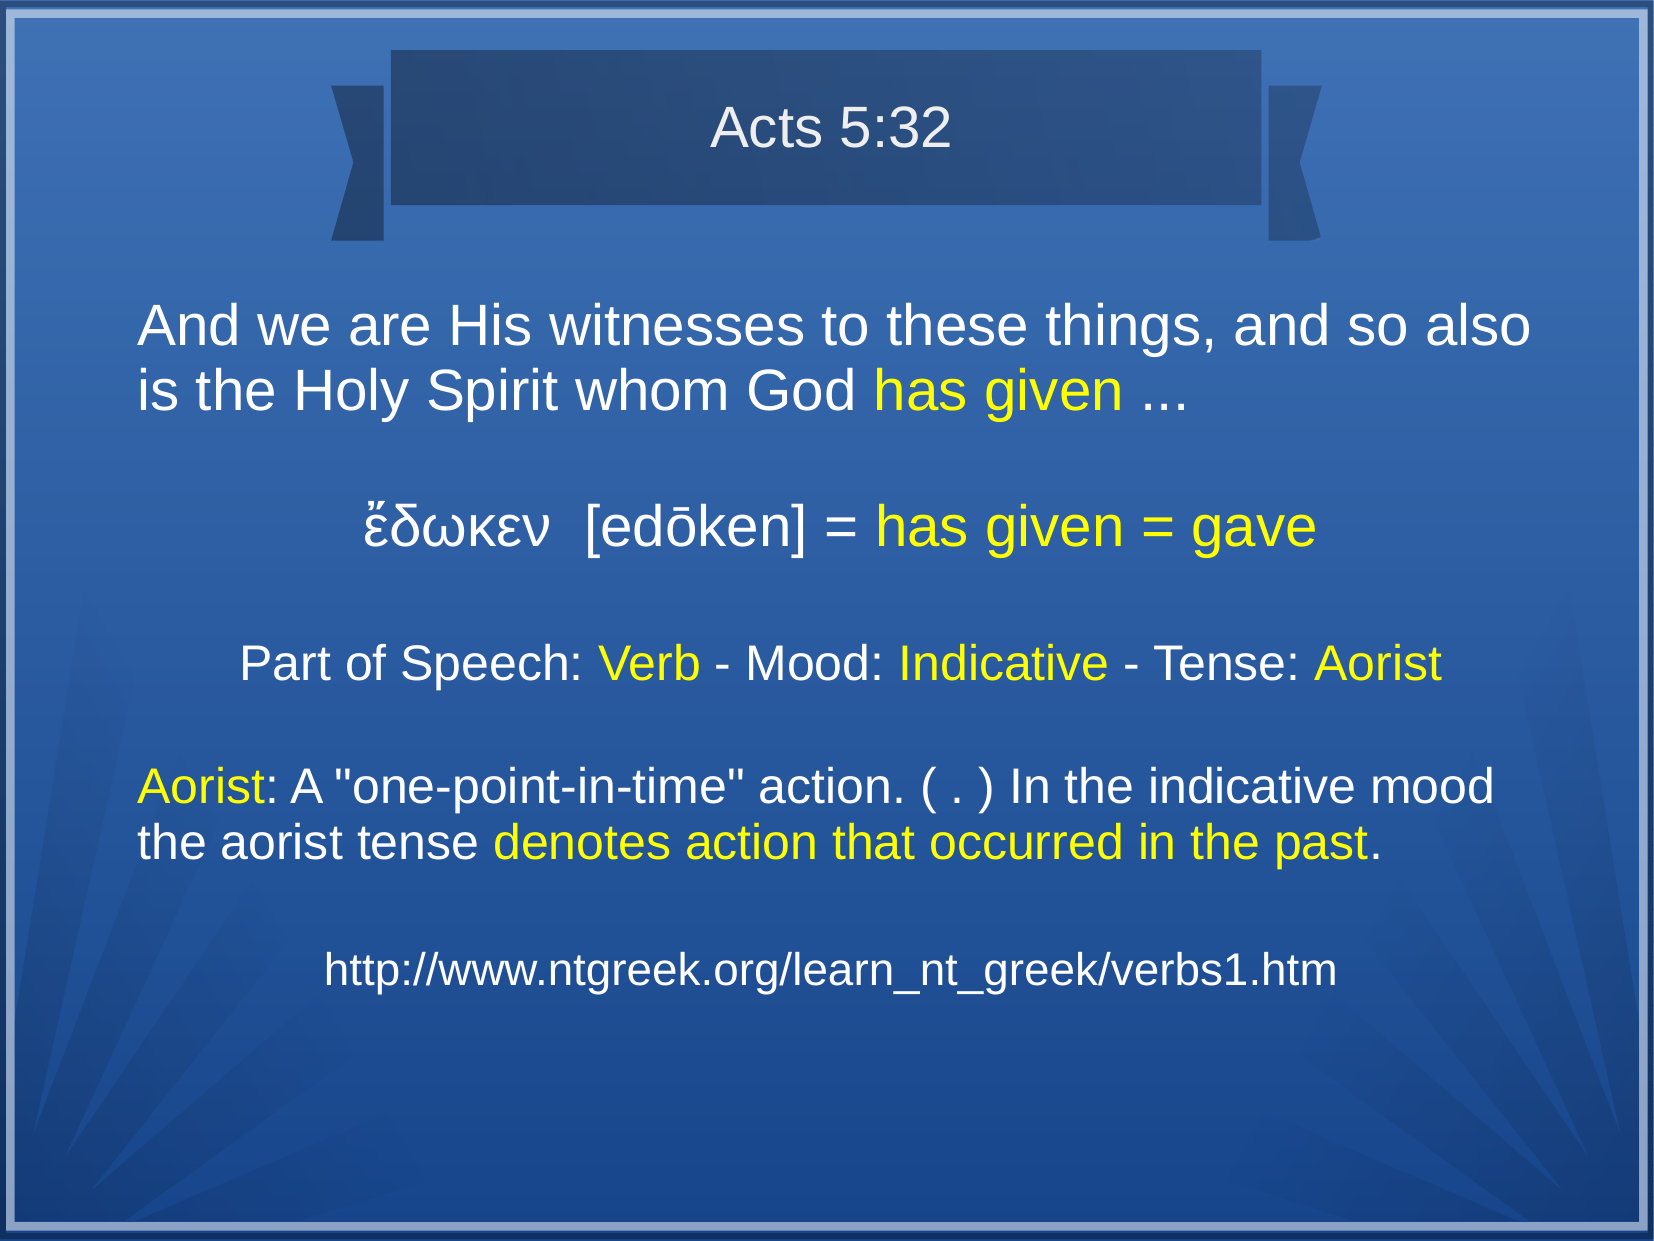

Acts 5:32
And we are His witnesses to these things, and so also is the Holy Spirit whom God has given ...
ἔδωκεν [edōken] = has given = gave
Part of Speech: Verb - Mood: Indicative - Tense: Aorist
Aorist: A "one-point-in-time" action. ( . ) In the indicative mood the aorist tense denotes action that occurred in the past.
 http://www.ntgreek.org/learn_nt_greek/verbs1.htm